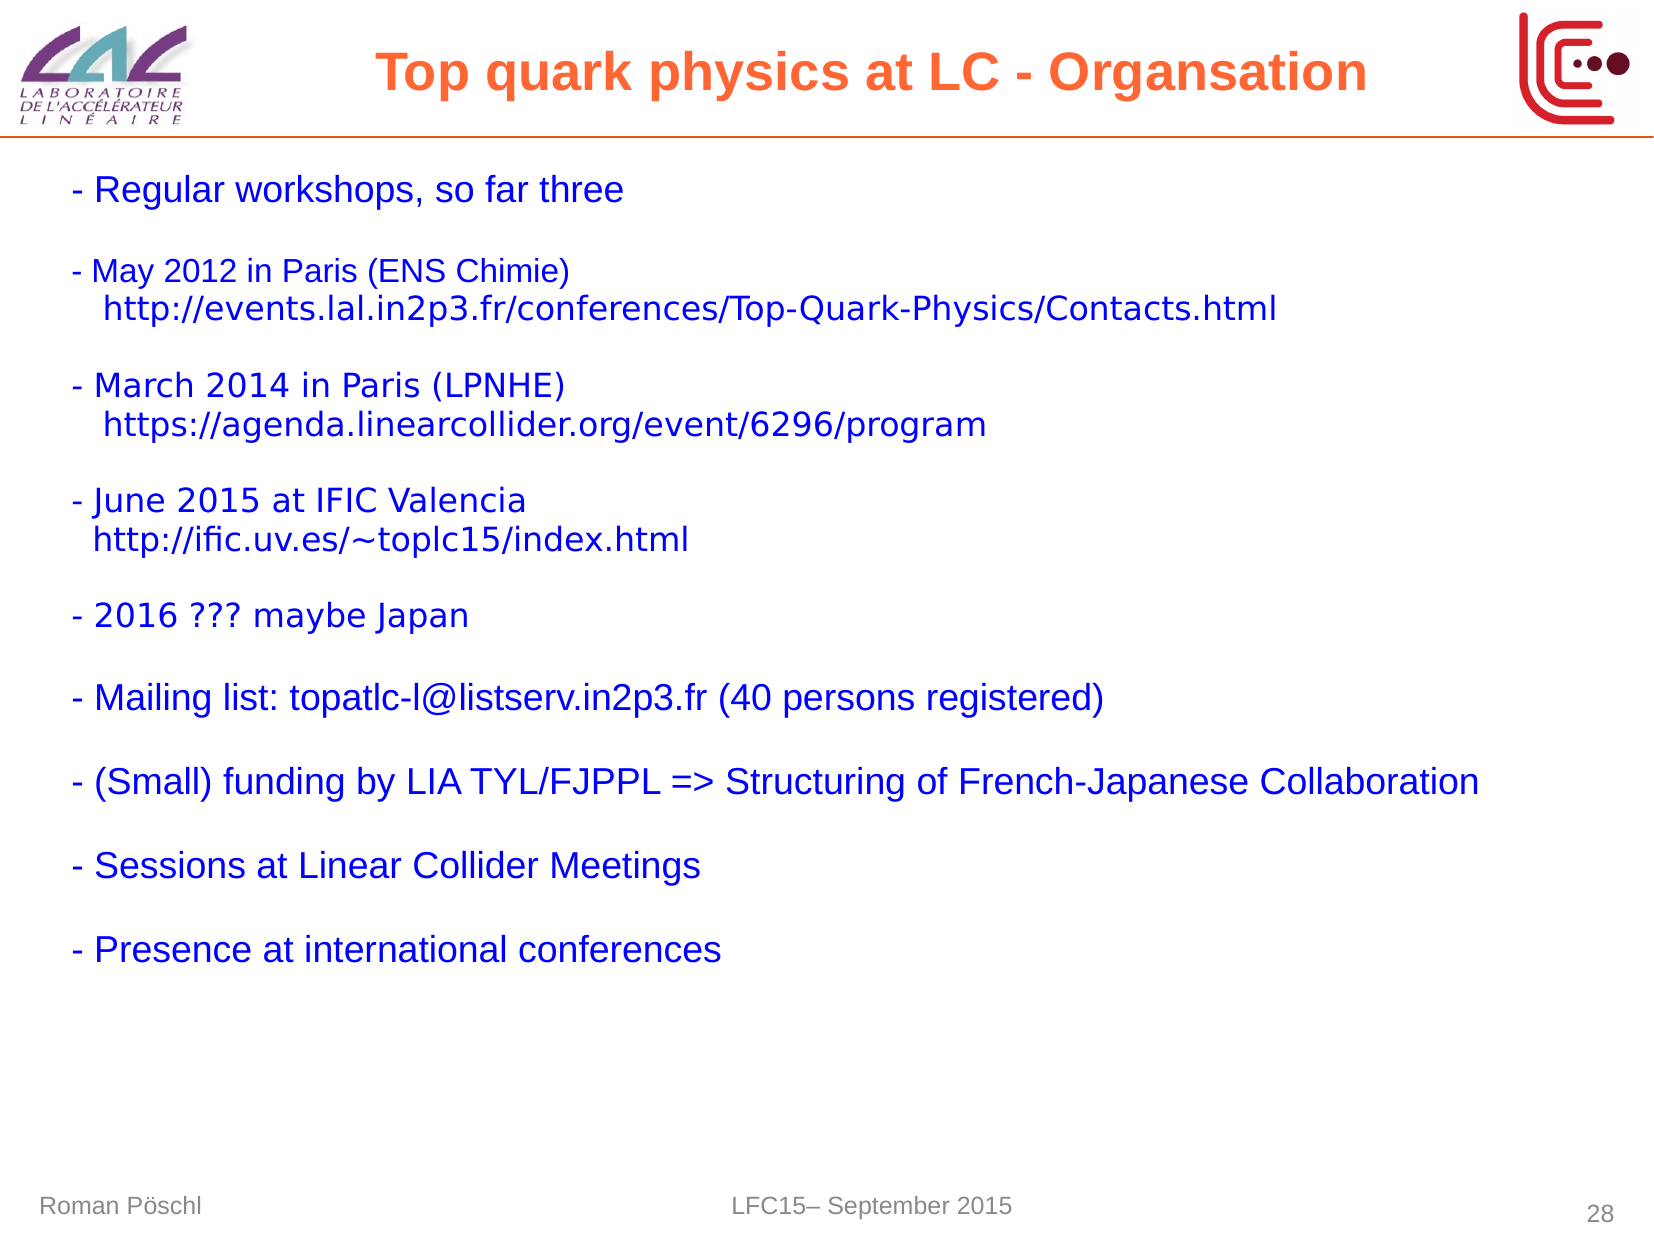

# Top quark physics at LC - Organsation
- Regular workshops, so far three
- May 2012 in Paris (ENS Chimie)
 http://events.lal.in2p3.fr/conferences/Top-Quark-Physics/Contacts.html
- March 2014 in Paris (LPNHE)
 https://agenda.linearcollider.org/event/6296/program
- June 2015 at IFIC Valencia
 http://ific.uv.es/~toplc15/index.html
- 2016 ??? maybe Japan
- Mailing list: topatlc-l@listserv.in2p3.fr (40 persons registered)
- (Small) funding by LIA TYL/FJPPL => Structuring of French-Japanese Collaboration
- Sessions at Linear Collider Meetings
- Presence at international conferences